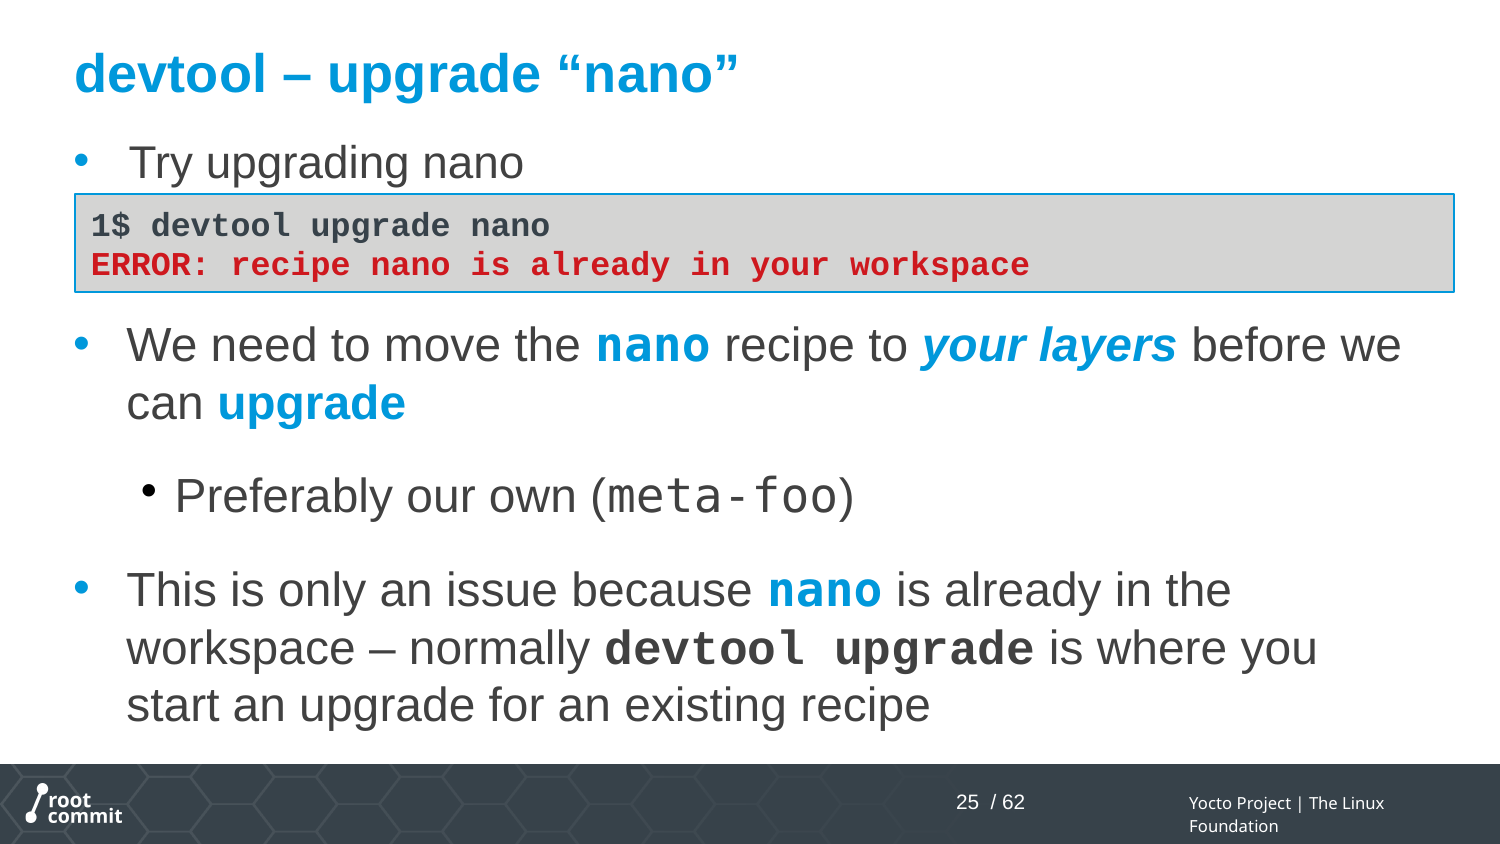

devtool – upgrade “nano”
Try upgrading nano
1$ devtool upgrade nano
ERROR: recipe nano is already in your workspace
We need to move the nano recipe to your layers before we can upgrade
Preferably our own (meta-foo)
This is only an issue because nano is already in the workspace – normally devtool upgrade is where you start an upgrade for an existing recipe